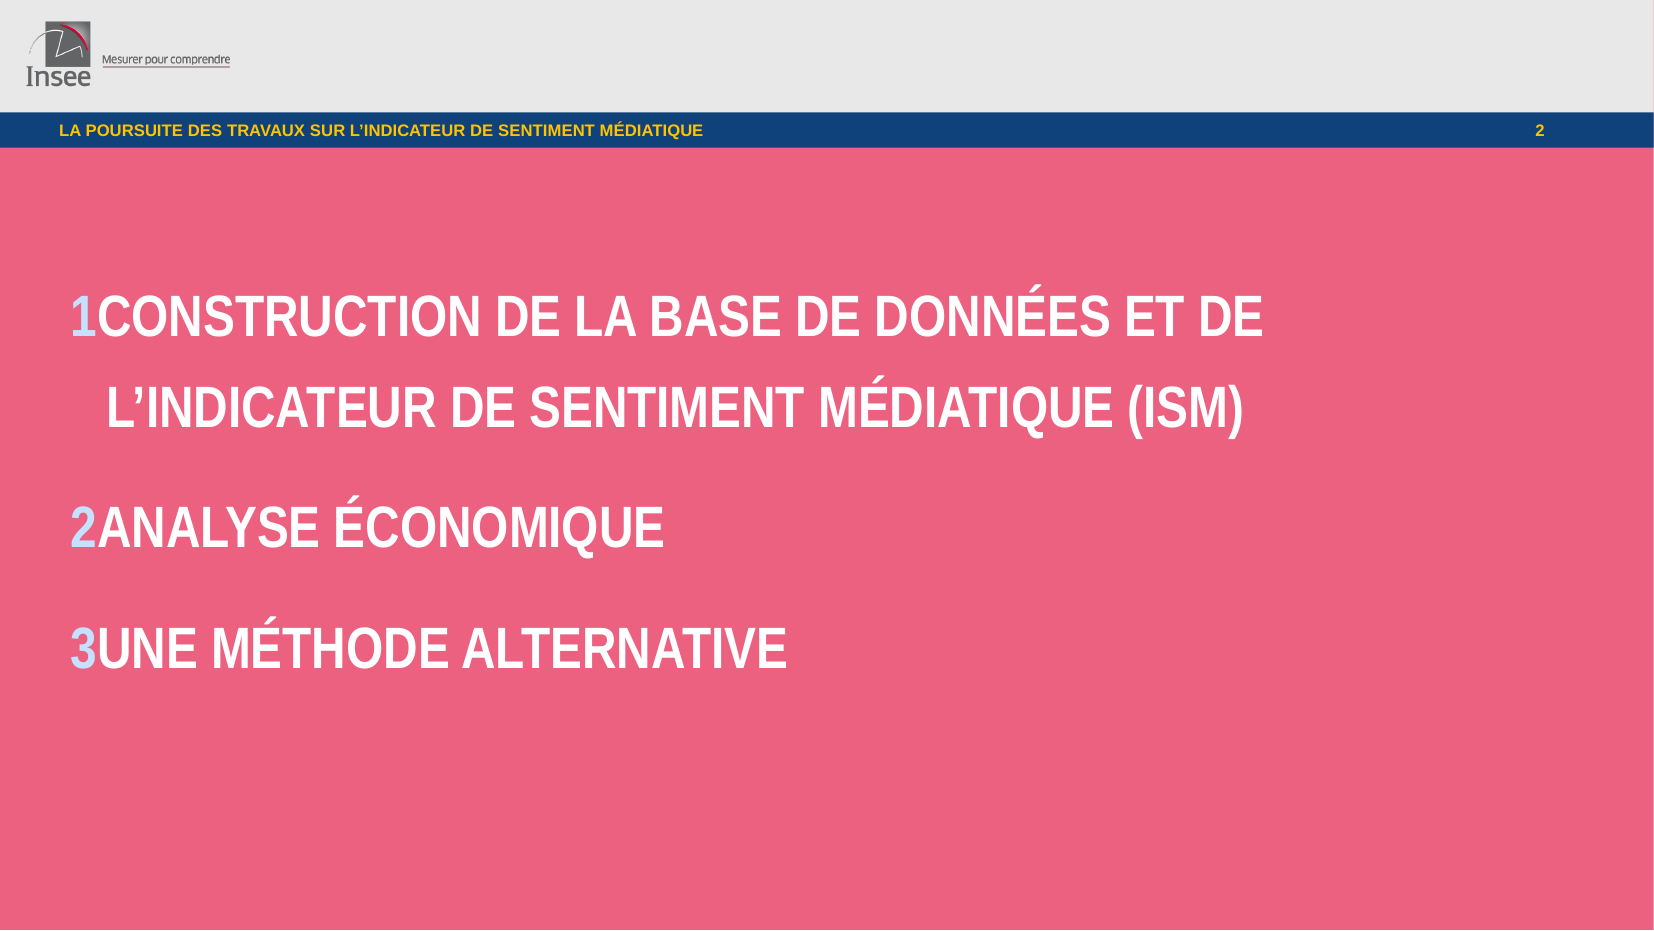

La poursuite des travaux sur l’indicateur de Sentiment Médiatique
# Construction de la base de données et de l’Indicateur de sentiment médiatique (ism)
Analyse économique
Une méthode alternative